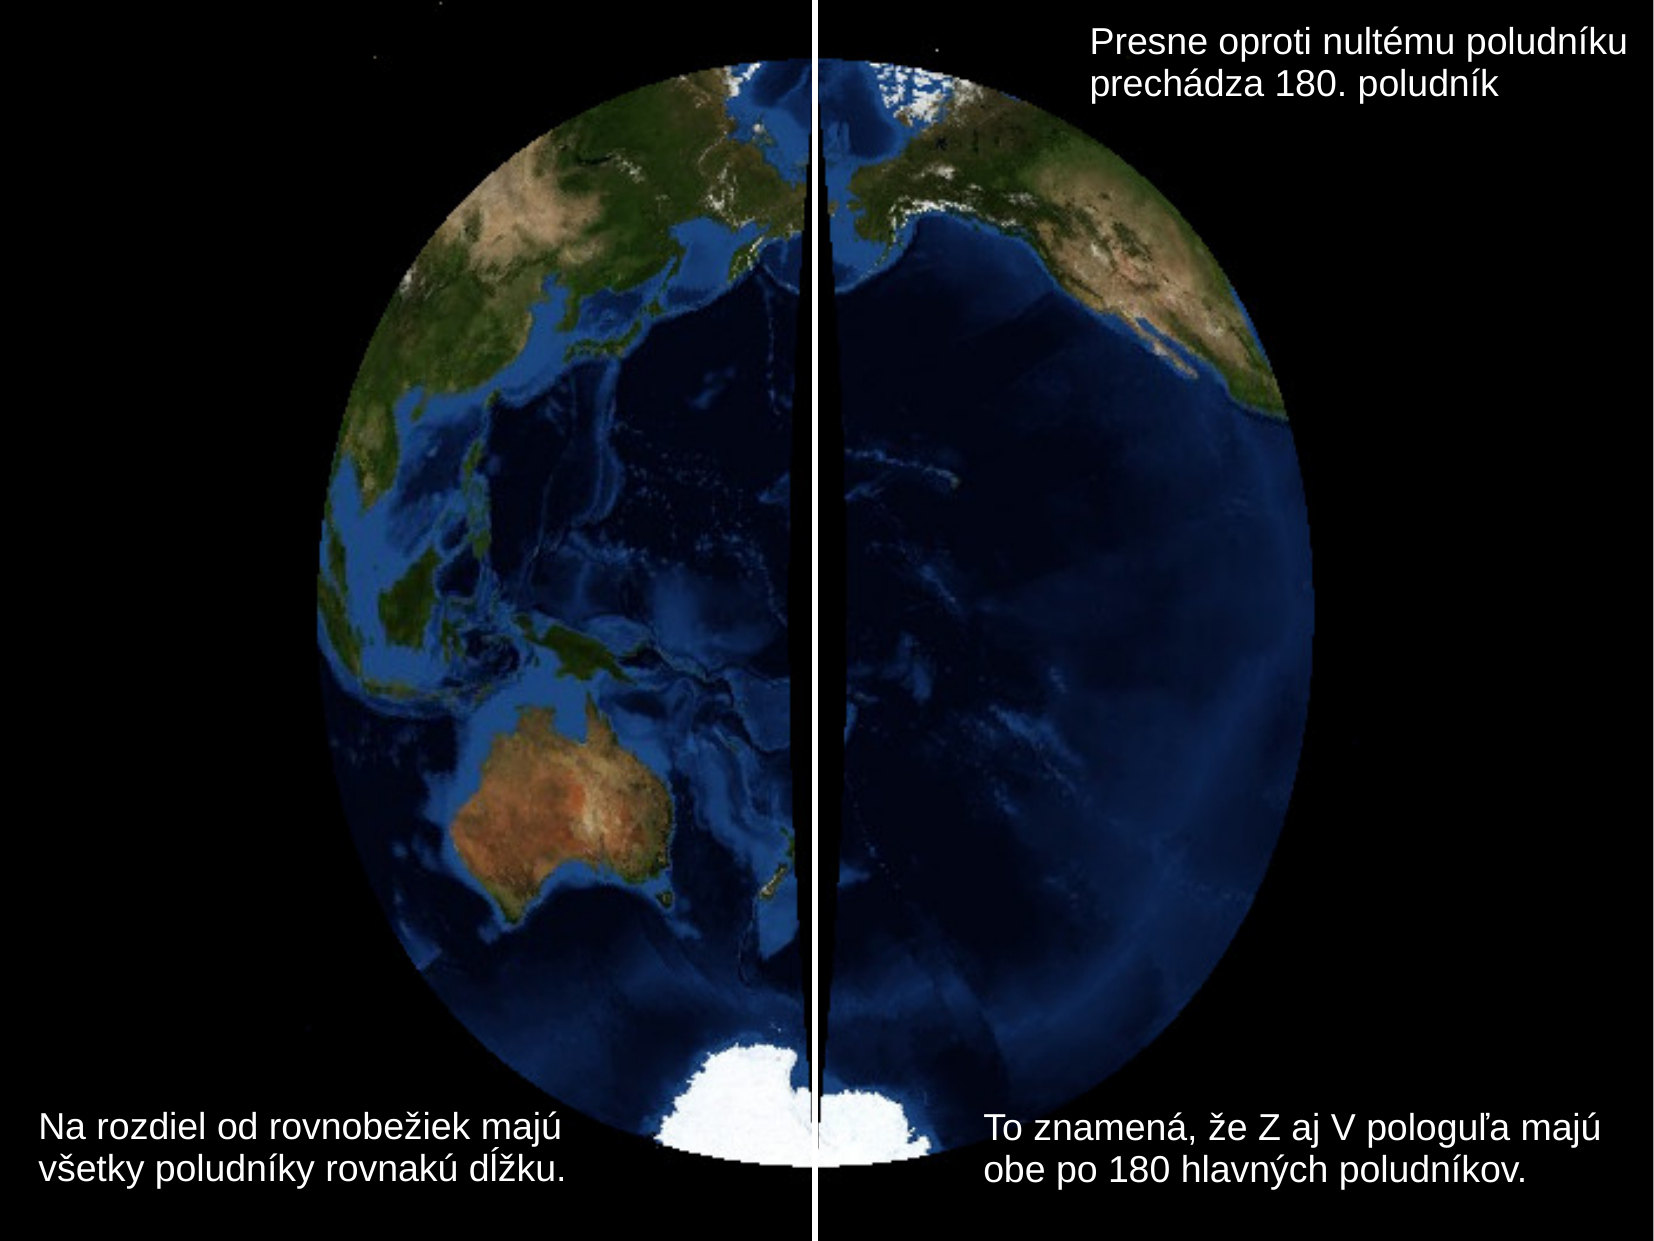

Presne oproti nultému poludníku prechádza 180. poludník
Na rozdiel od rovnobežiek majú všetky poludníky rovnakú dĺžku.
To znamená, že Z aj V pologuľa majú obe po 180 hlavných poludníkov.